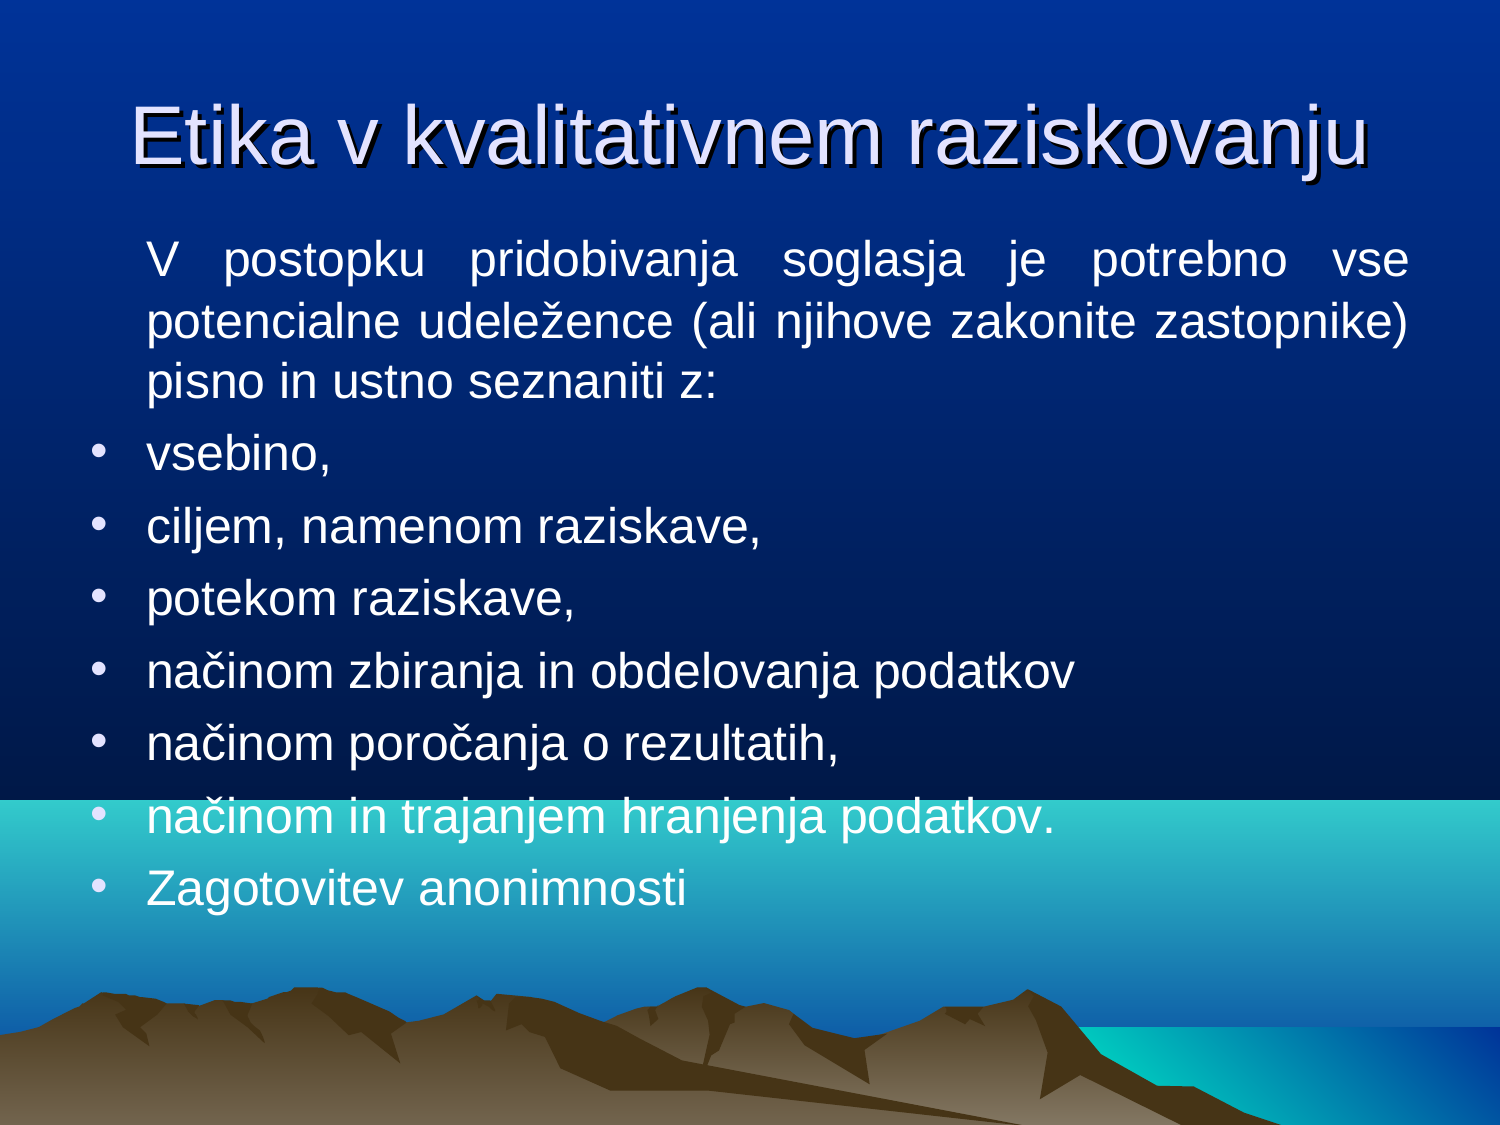

# Etika v kvalitativnem raziskovanju
	V postopku pridobivanja soglasja je potrebno vse potencialne udeležence (ali njihove zakonite zastopnike) pisno in ustno seznaniti z:
vsebino,
ciljem, namenom raziskave,
potekom raziskave,
načinom zbiranja in obdelovanja podatkov
načinom poročanja o rezultatih,
načinom in trajanjem hranjenja podatkov.
Zagotovitev anonimnosti